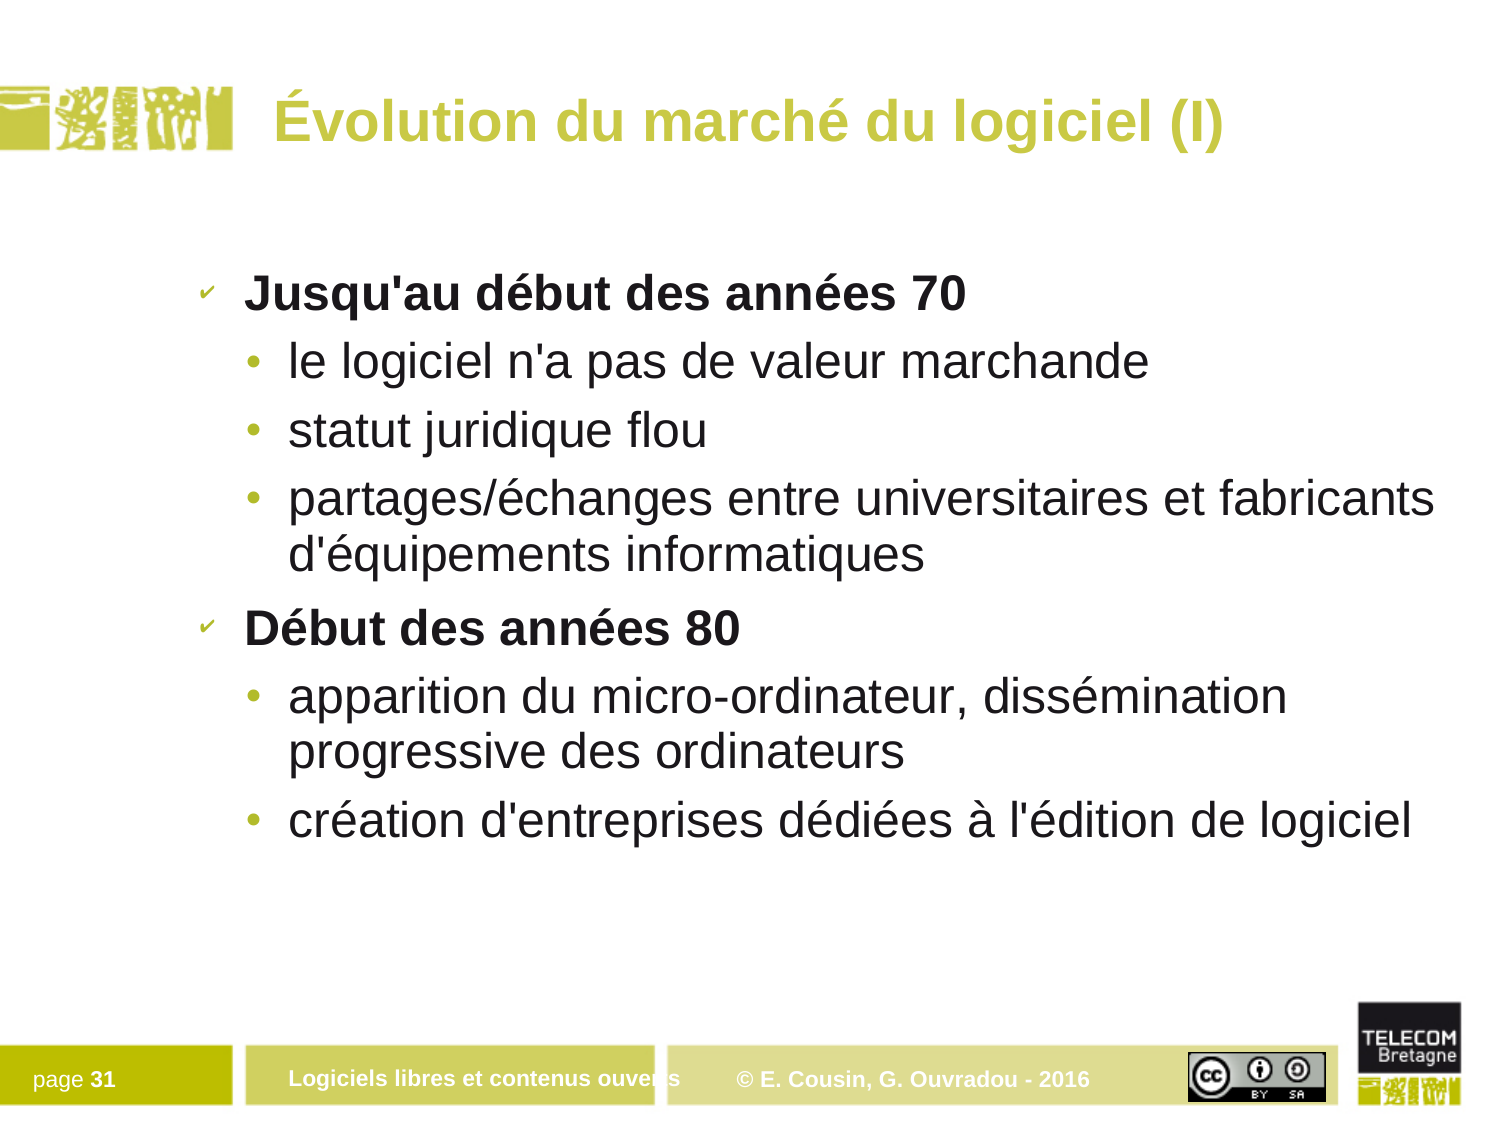

# Évolution du marché du logiciel (I)
Jusqu'au début des années 70
le logiciel n'a pas de valeur marchande
statut juridique flou
partages/échanges entre universitaires et fabricants d'équipements informatiques
Début des années 80
apparition du micro-ordinateur, dissémination progressive des ordinateurs
création d'entreprises dédiées à l'édition de logiciel
31
© E. Cousin, G. Ouvradou - 2016